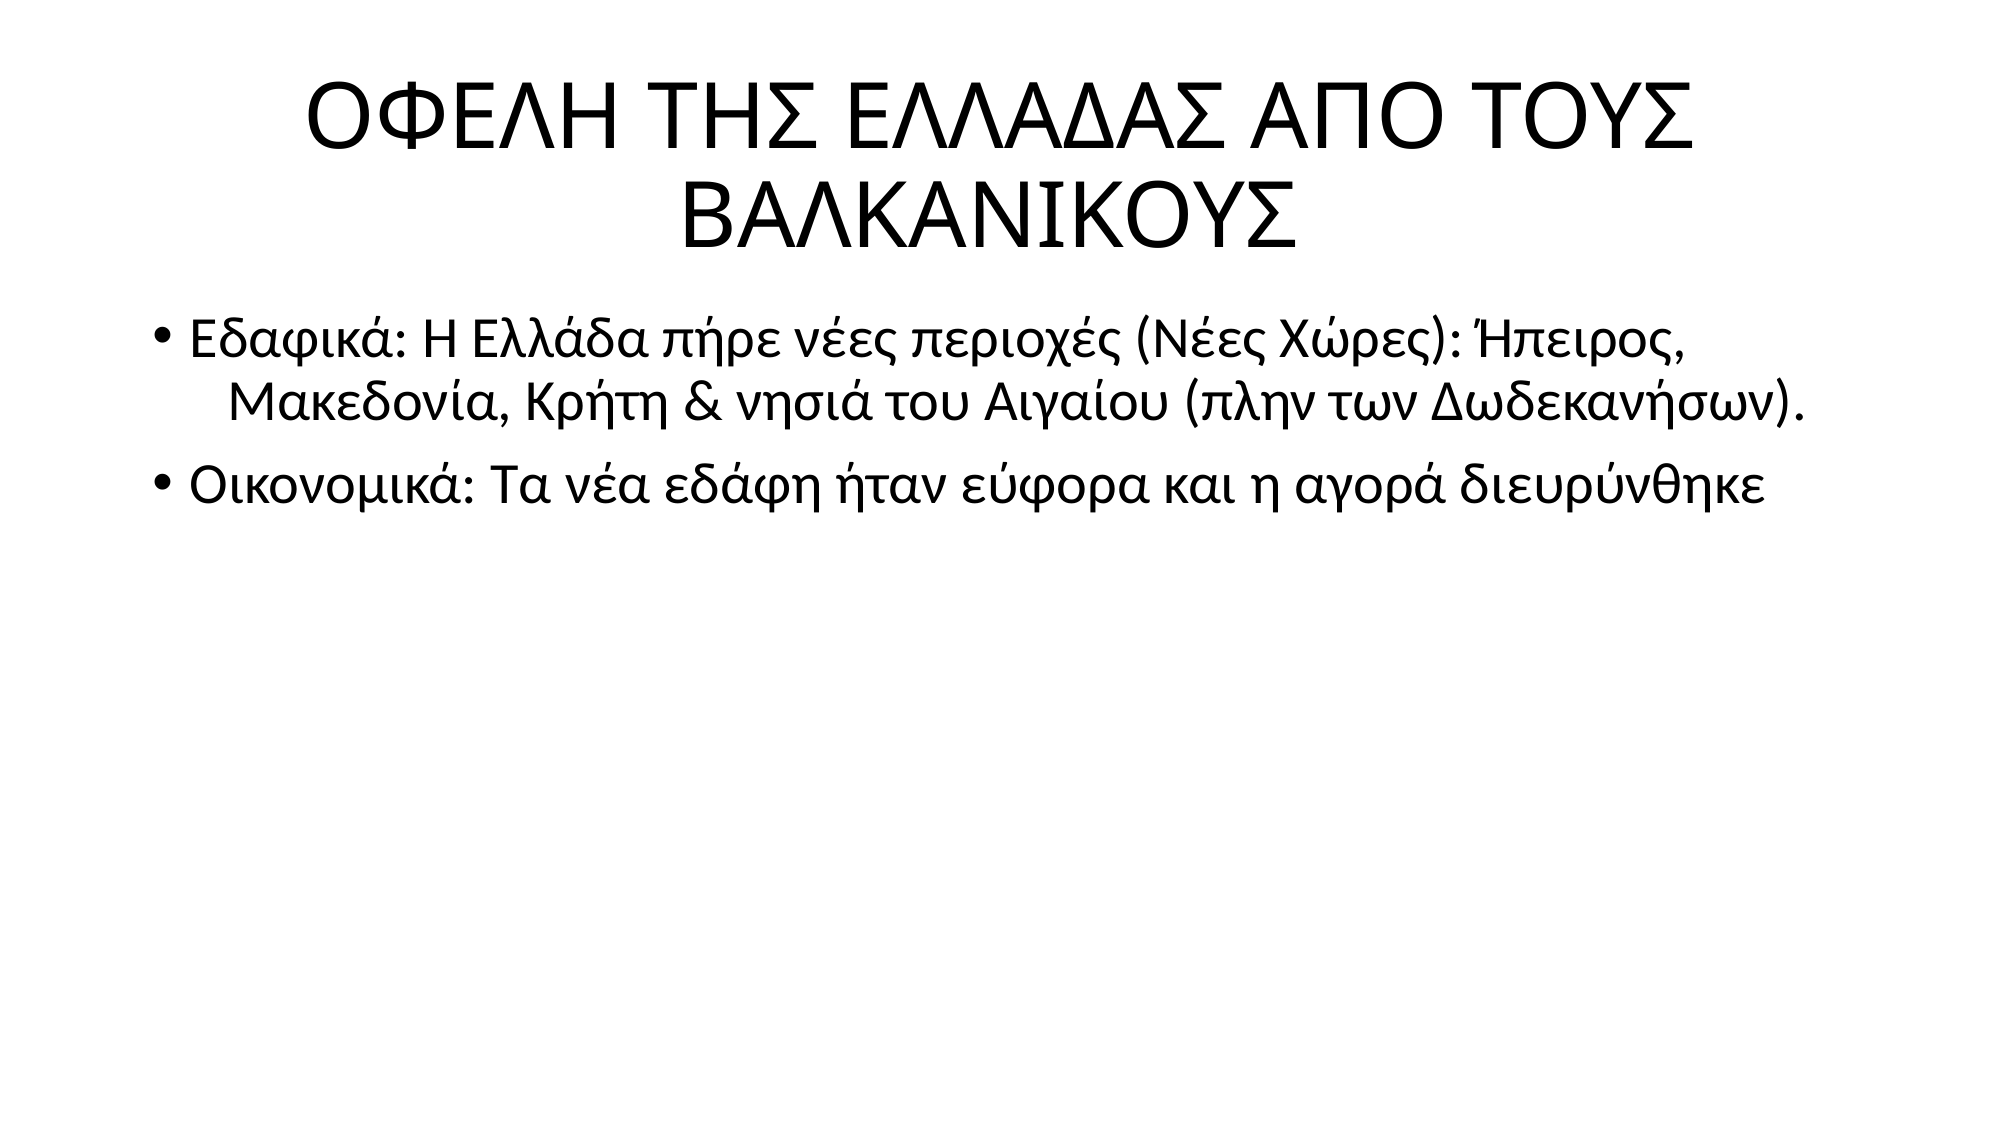

# ΟΦΕΛΗ ΤΗΣ ΕΛΛΑΔΑΣ ΑΠΟ ΤΟΥΣ ΒΑΛΚΑΝΙΚΟΥΣ
Εδαφικά: Η Ελλάδα πήρε νέες περιοχές (Νέες Χώρες): Ήπειρος, Μακεδονία, Κρήτη & νησιά του Αιγαίου (πλην των Δωδεκανήσων).
Οικονομικά: Τα νέα εδάφη ήταν εύφορα και η αγορά διευρύνθηκε